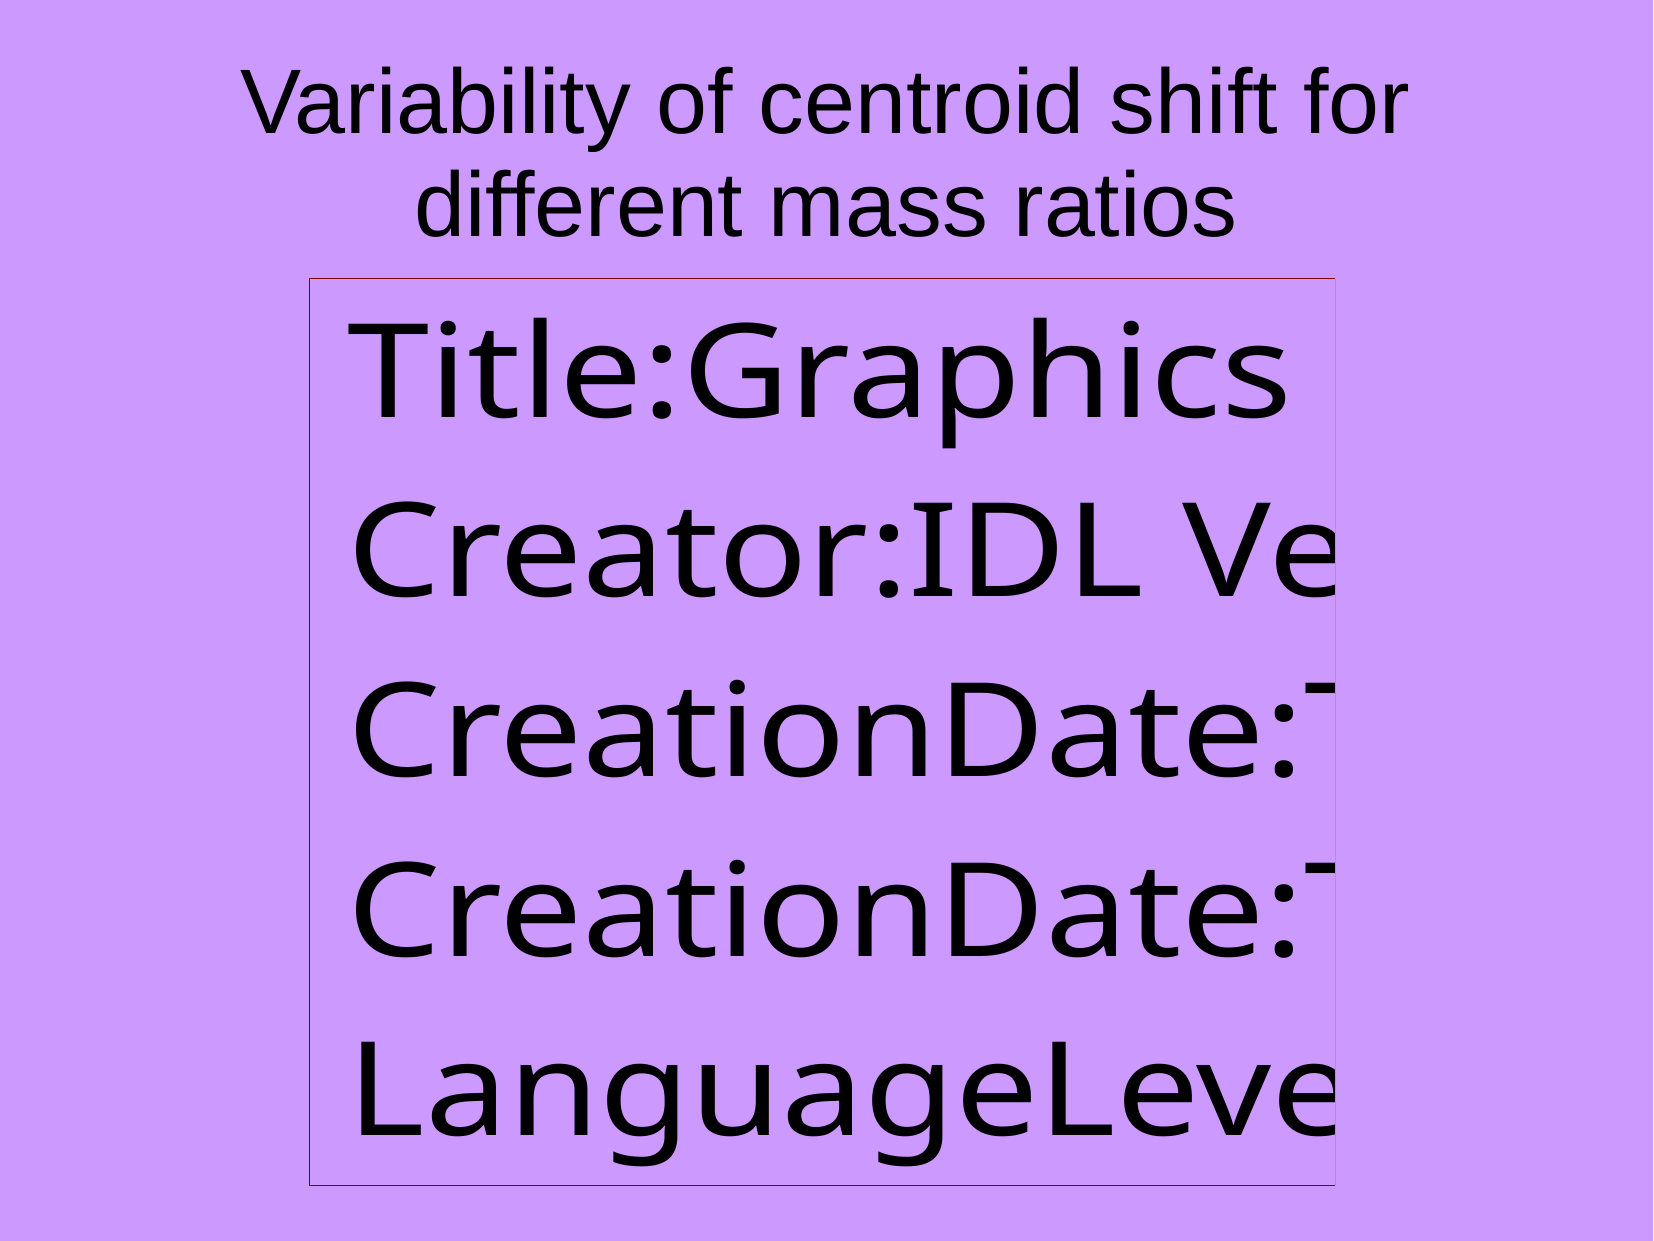

# Variability of centroid shift for different mass ratios